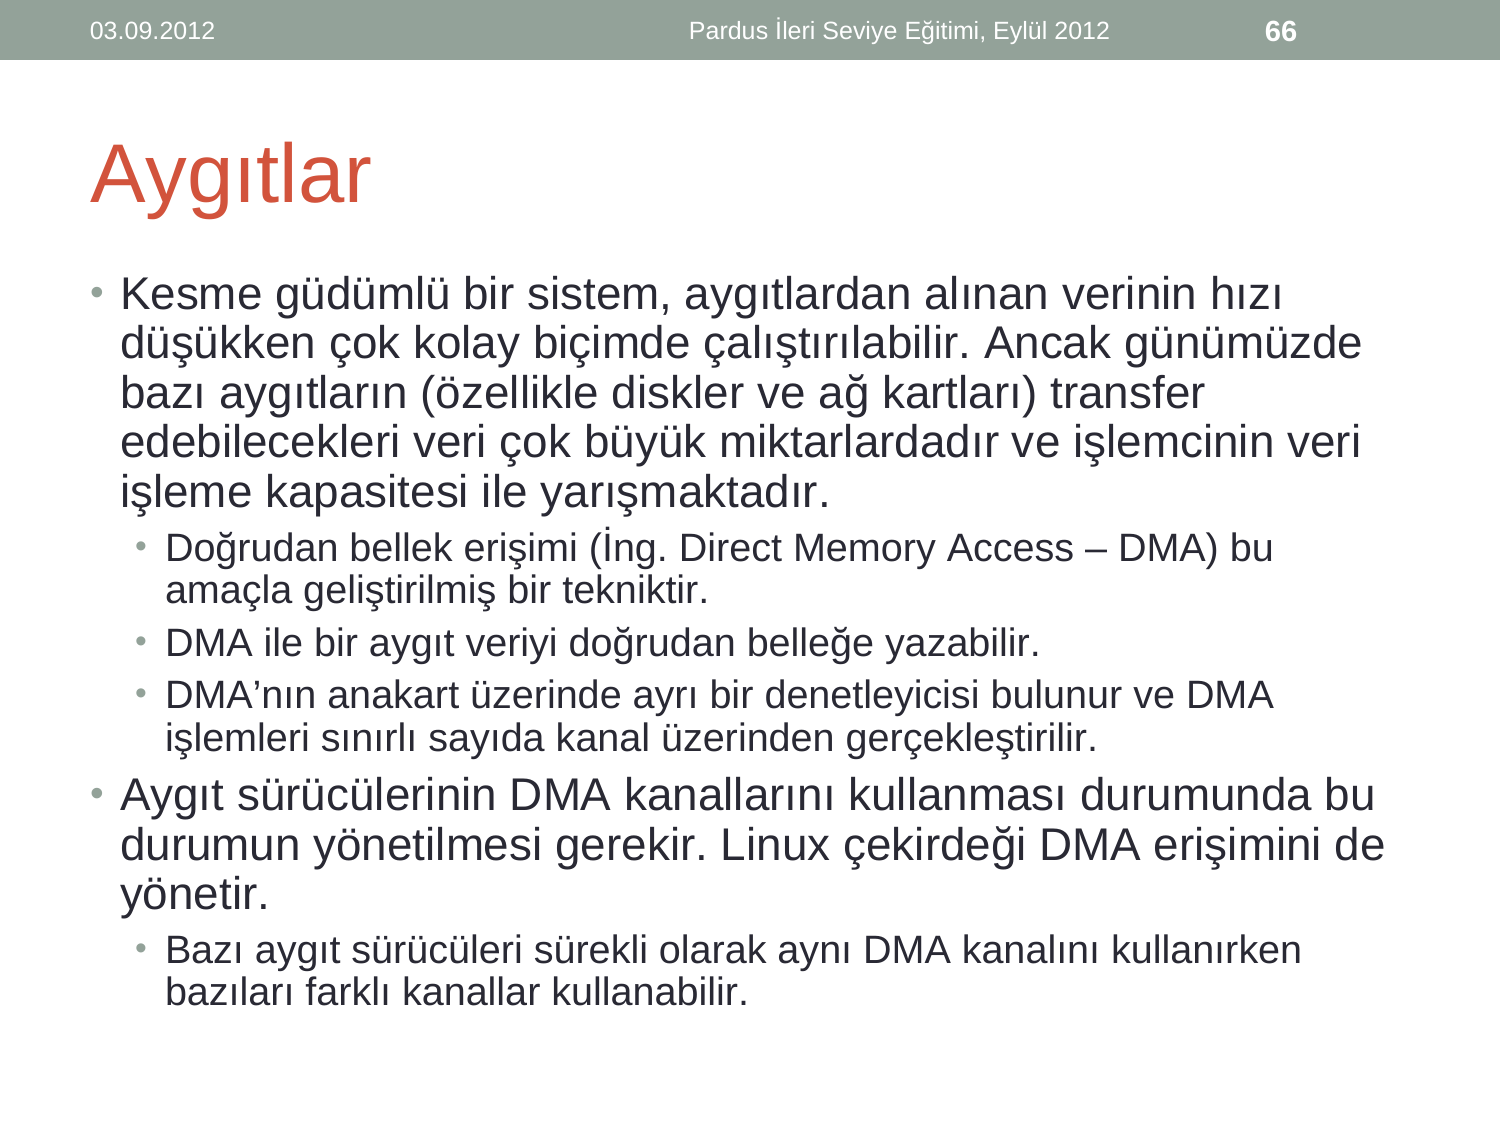

03.09.2012
Pardus İleri Seviye Eğitimi, Eylül 2012
# Aygıtlar
Kesme güdümlü bir sistem, aygıtlardan alınan verinin hızı düşükken çok kolay biçimde çalıştırılabilir. Ancak günümüzde bazı aygıtların (özellikle diskler ve ağ kartları) transfer edebilecekleri veri çok büyük miktarlardadır ve işlemcinin veri işleme kapasitesi ile yarışmaktadır.
Doğrudan bellek erişimi (İng. Direct Memory Access – DMA) bu amaçla geliştirilmiş bir tekniktir.
DMA ile bir aygıt veriyi doğrudan belleğe yazabilir.
DMA’nın anakart üzerinde ayrı bir denetleyicisi bulunur ve DMA işlemleri sınırlı sayıda kanal üzerinden gerçekleştirilir.
Aygıt sürücülerinin DMA kanallarını kullanması durumunda bu durumun yönetilmesi gerekir. Linux çekirdeği DMA erişimini de yönetir.
Bazı aygıt sürücüleri sürekli olarak aynı DMA kanalını kullanırken bazıları farklı kanallar kullanabilir.